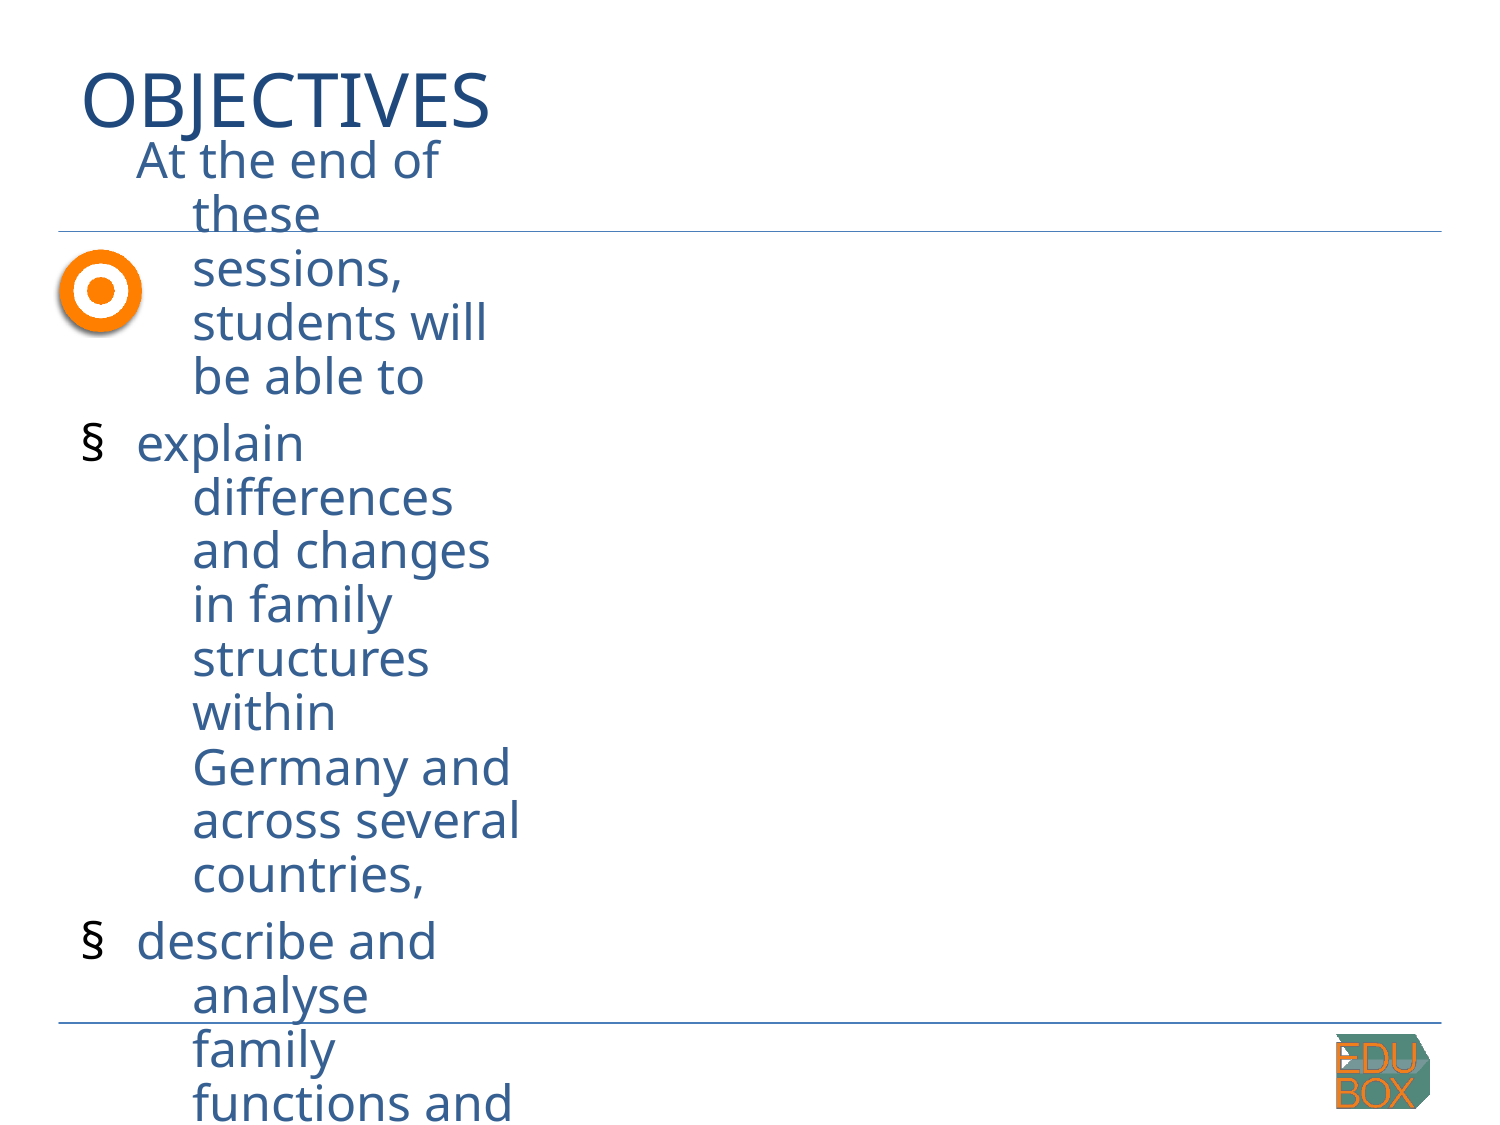

# OBJECTIVES
At the end of these sessions, students will be able to
explain differences and changes in family structures within Germany and across several countries,
describe and analyse family functions and relations,
visualise their own family as a network, and
discuss the implications of family ties on social relations.